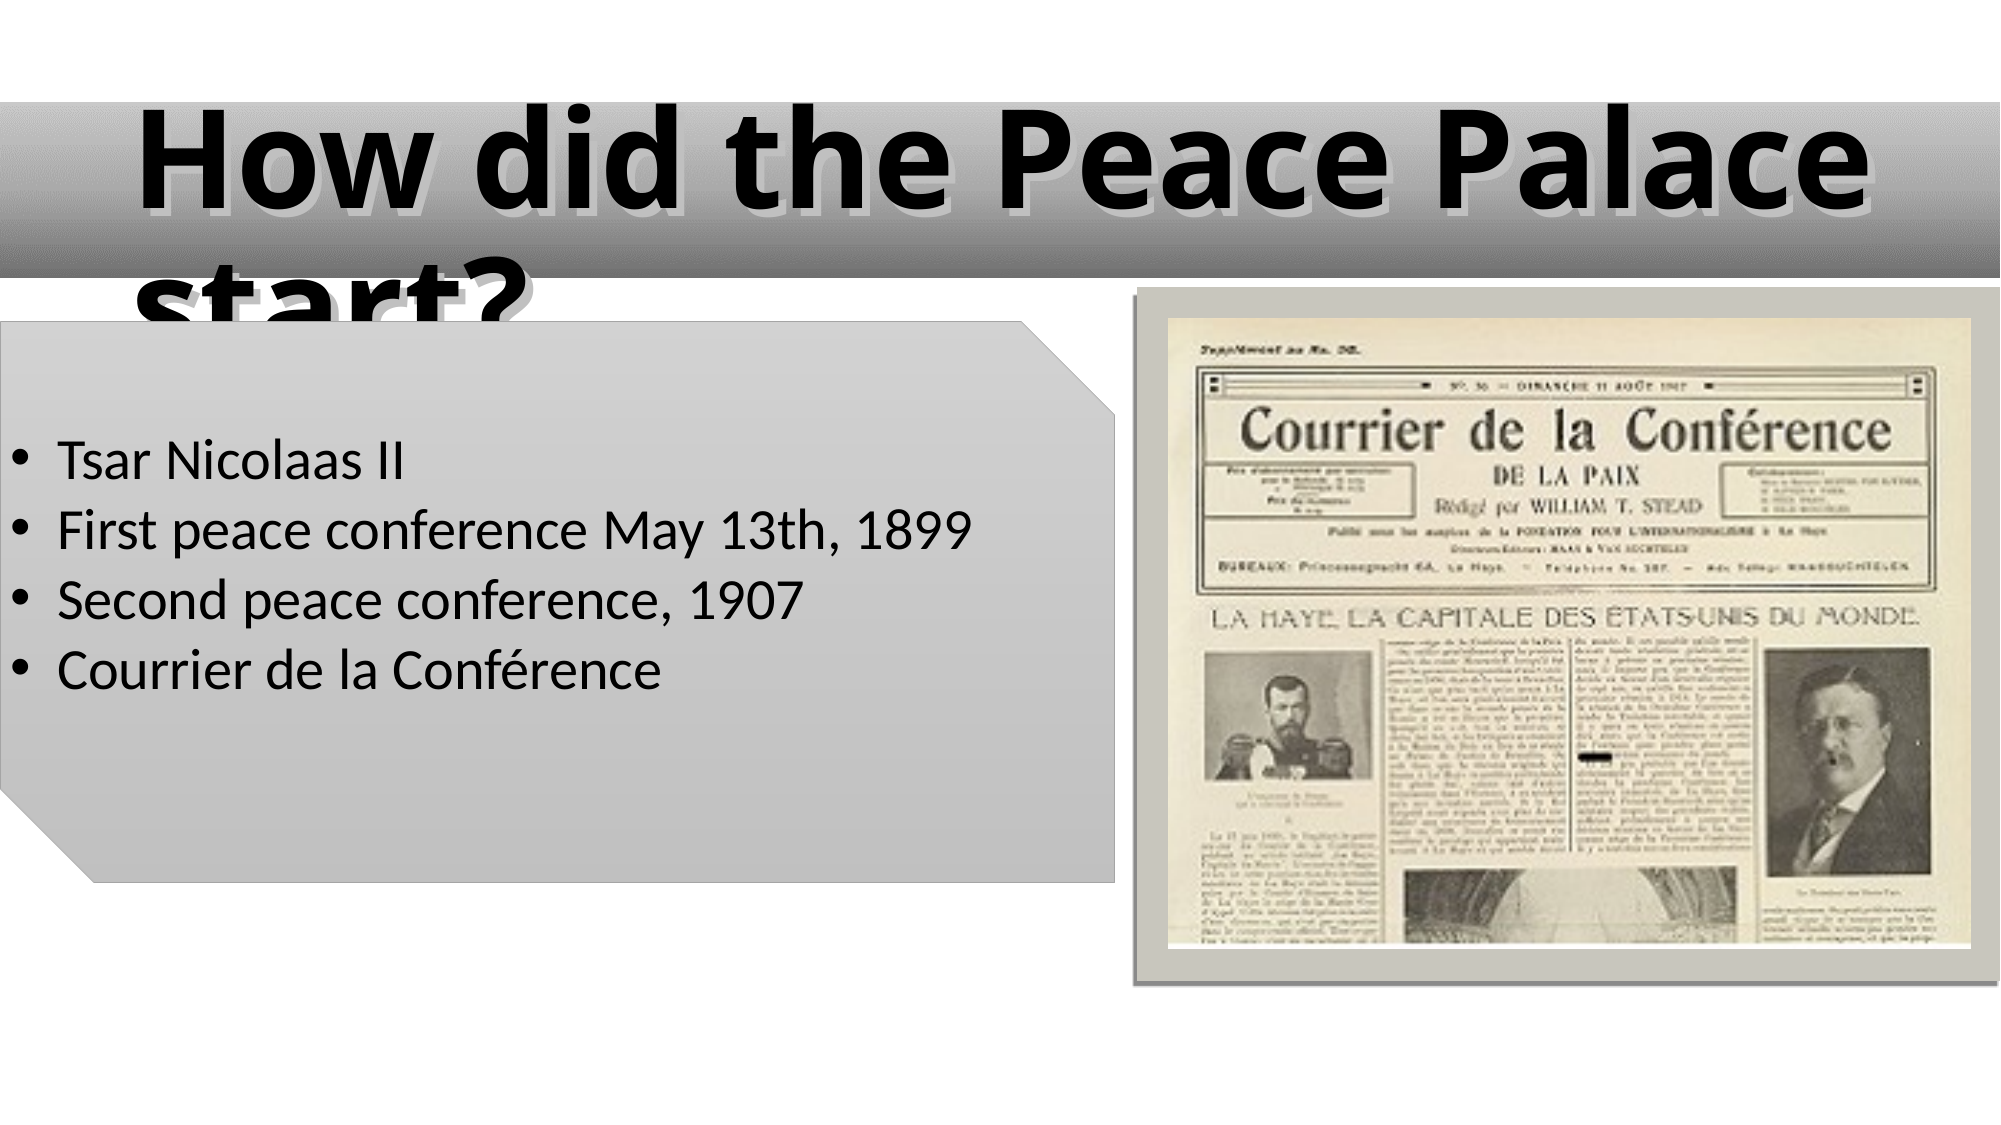

# How did the Peace Palace start?
Tsar Nicolaas II
First peace conference May 13th, 1899
Second peace conference, 1907
Courrier de la Conférence